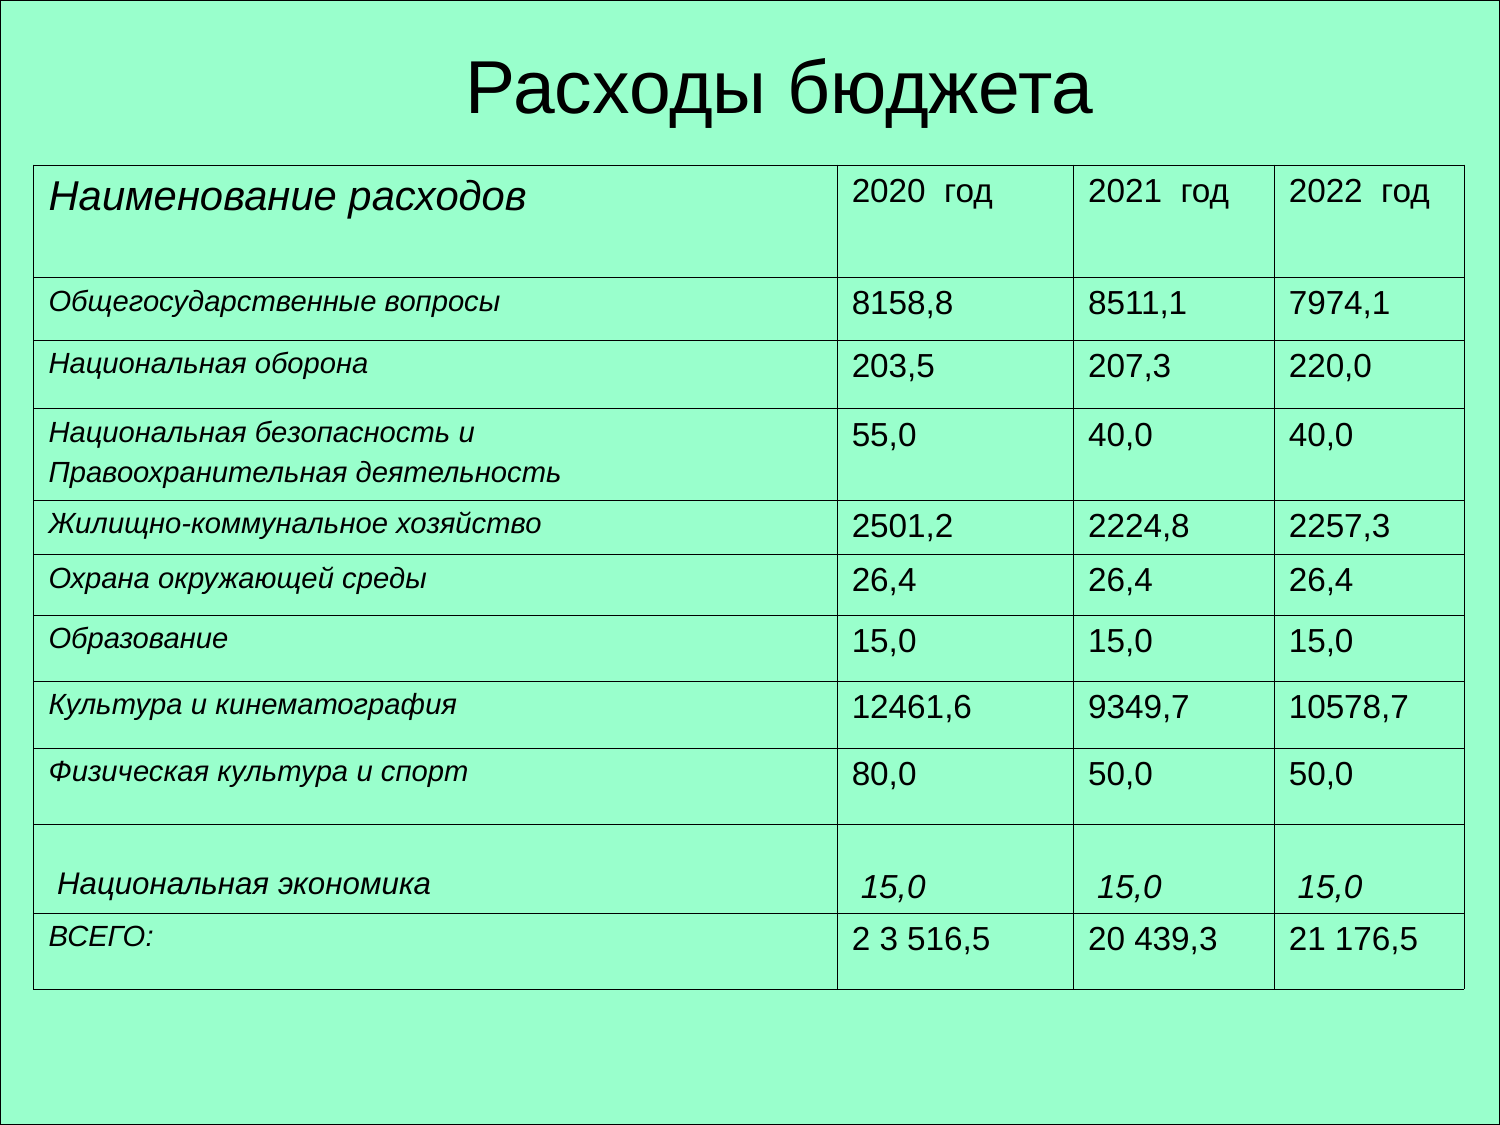

Расходы бюджета
| Наименование расходов | 2020 год | 2021 год | 2022 год |
| --- | --- | --- | --- |
| Общегосударственные вопросы | 8158,8 | 8511,1 | 7974,1 |
| Национальная оборона | 203,5 | 207,3 | 220,0 |
| Национальная безопасность и Правоохранительная деятельность | 55,0 | 40,0 | 40,0 |
| Жилищно-коммунальное хозяйство | 2501,2 | 2224,8 | 2257,3 |
| Охрана окружающей среды | 26,4 | 26,4 | 26,4 |
| Образование | 15,0 | 15,0 | 15,0 |
| Культура и кинематография | 12461,6 | 9349,7 | 10578,7 |
| Физическая культура и спорт | 80,0 | 50,0 | 50,0 |
| Национальная экономика | 15,0 | 15,0 | 15,0 |
| ВСЕГО: | 2 3 516,5 | 20 439,3 | 21 176,5 |